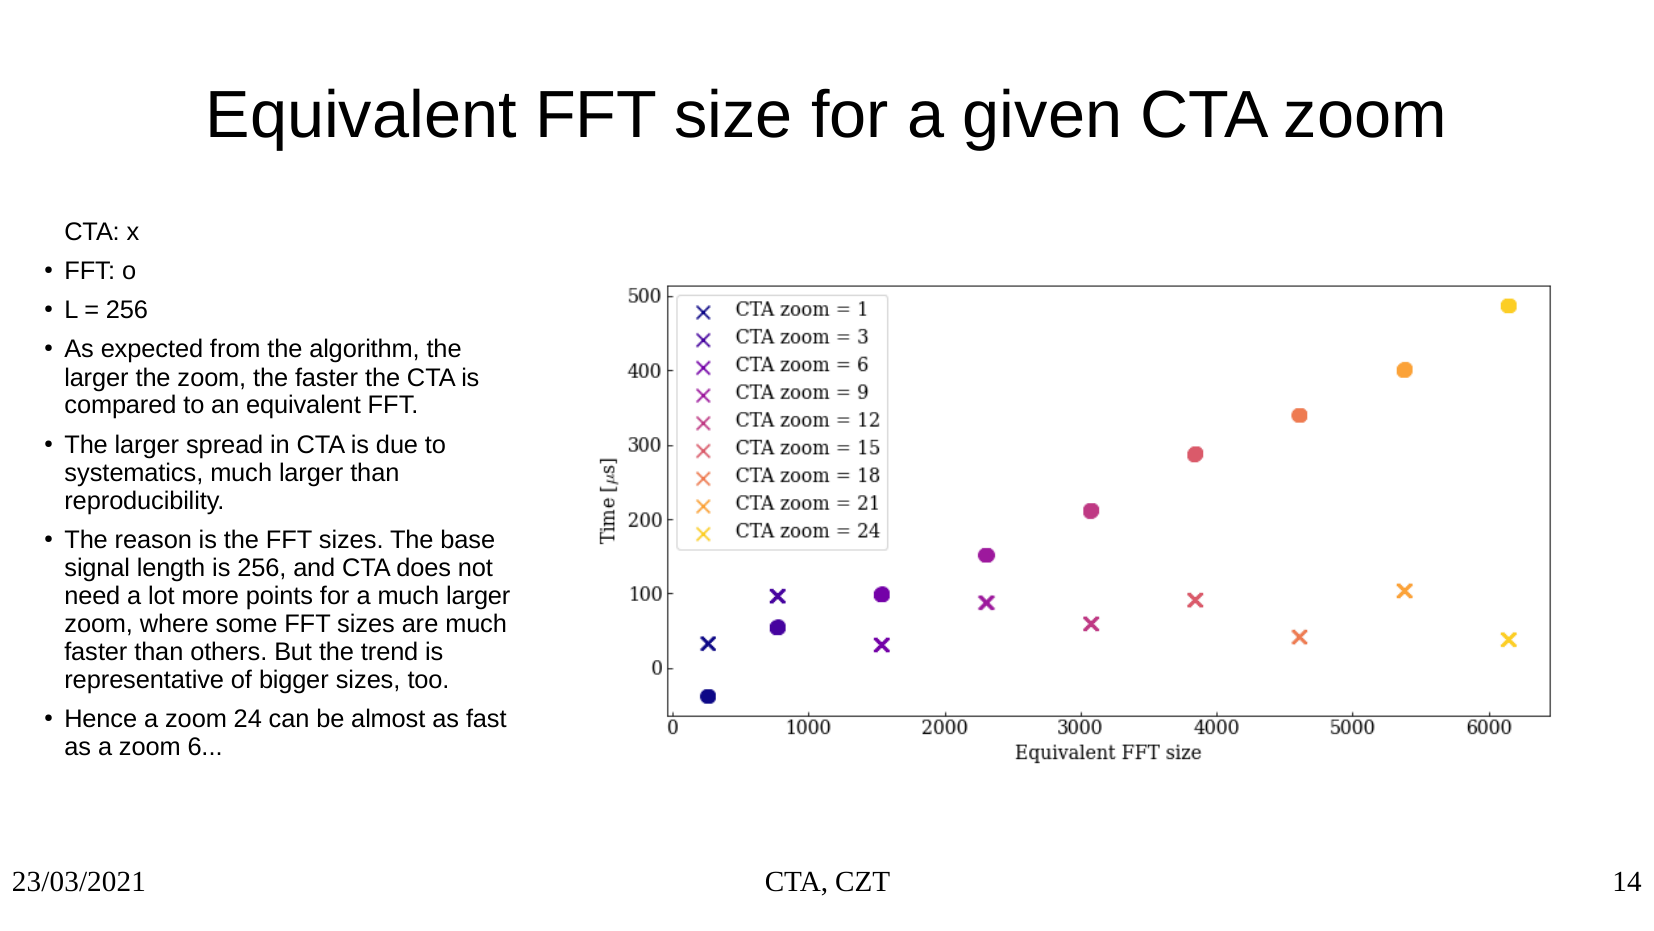

# Equivalent FFT size for a given CTA zoom
CTA: x
FFT: o
L = 256
As expected from the algorithm, the larger the zoom, the faster the CTA is compared to an equivalent FFT.
The larger spread in CTA is due to systematics, much larger than reproducibility.
The reason is the FFT sizes. The base signal length is 256, and CTA does not need a lot more points for a much larger zoom, where some FFT sizes are much faster than others. But the trend is representative of bigger sizes, too.
Hence a zoom 24 can be almost as fast as a zoom 6...
23/03/2021
CTA, CZT
14